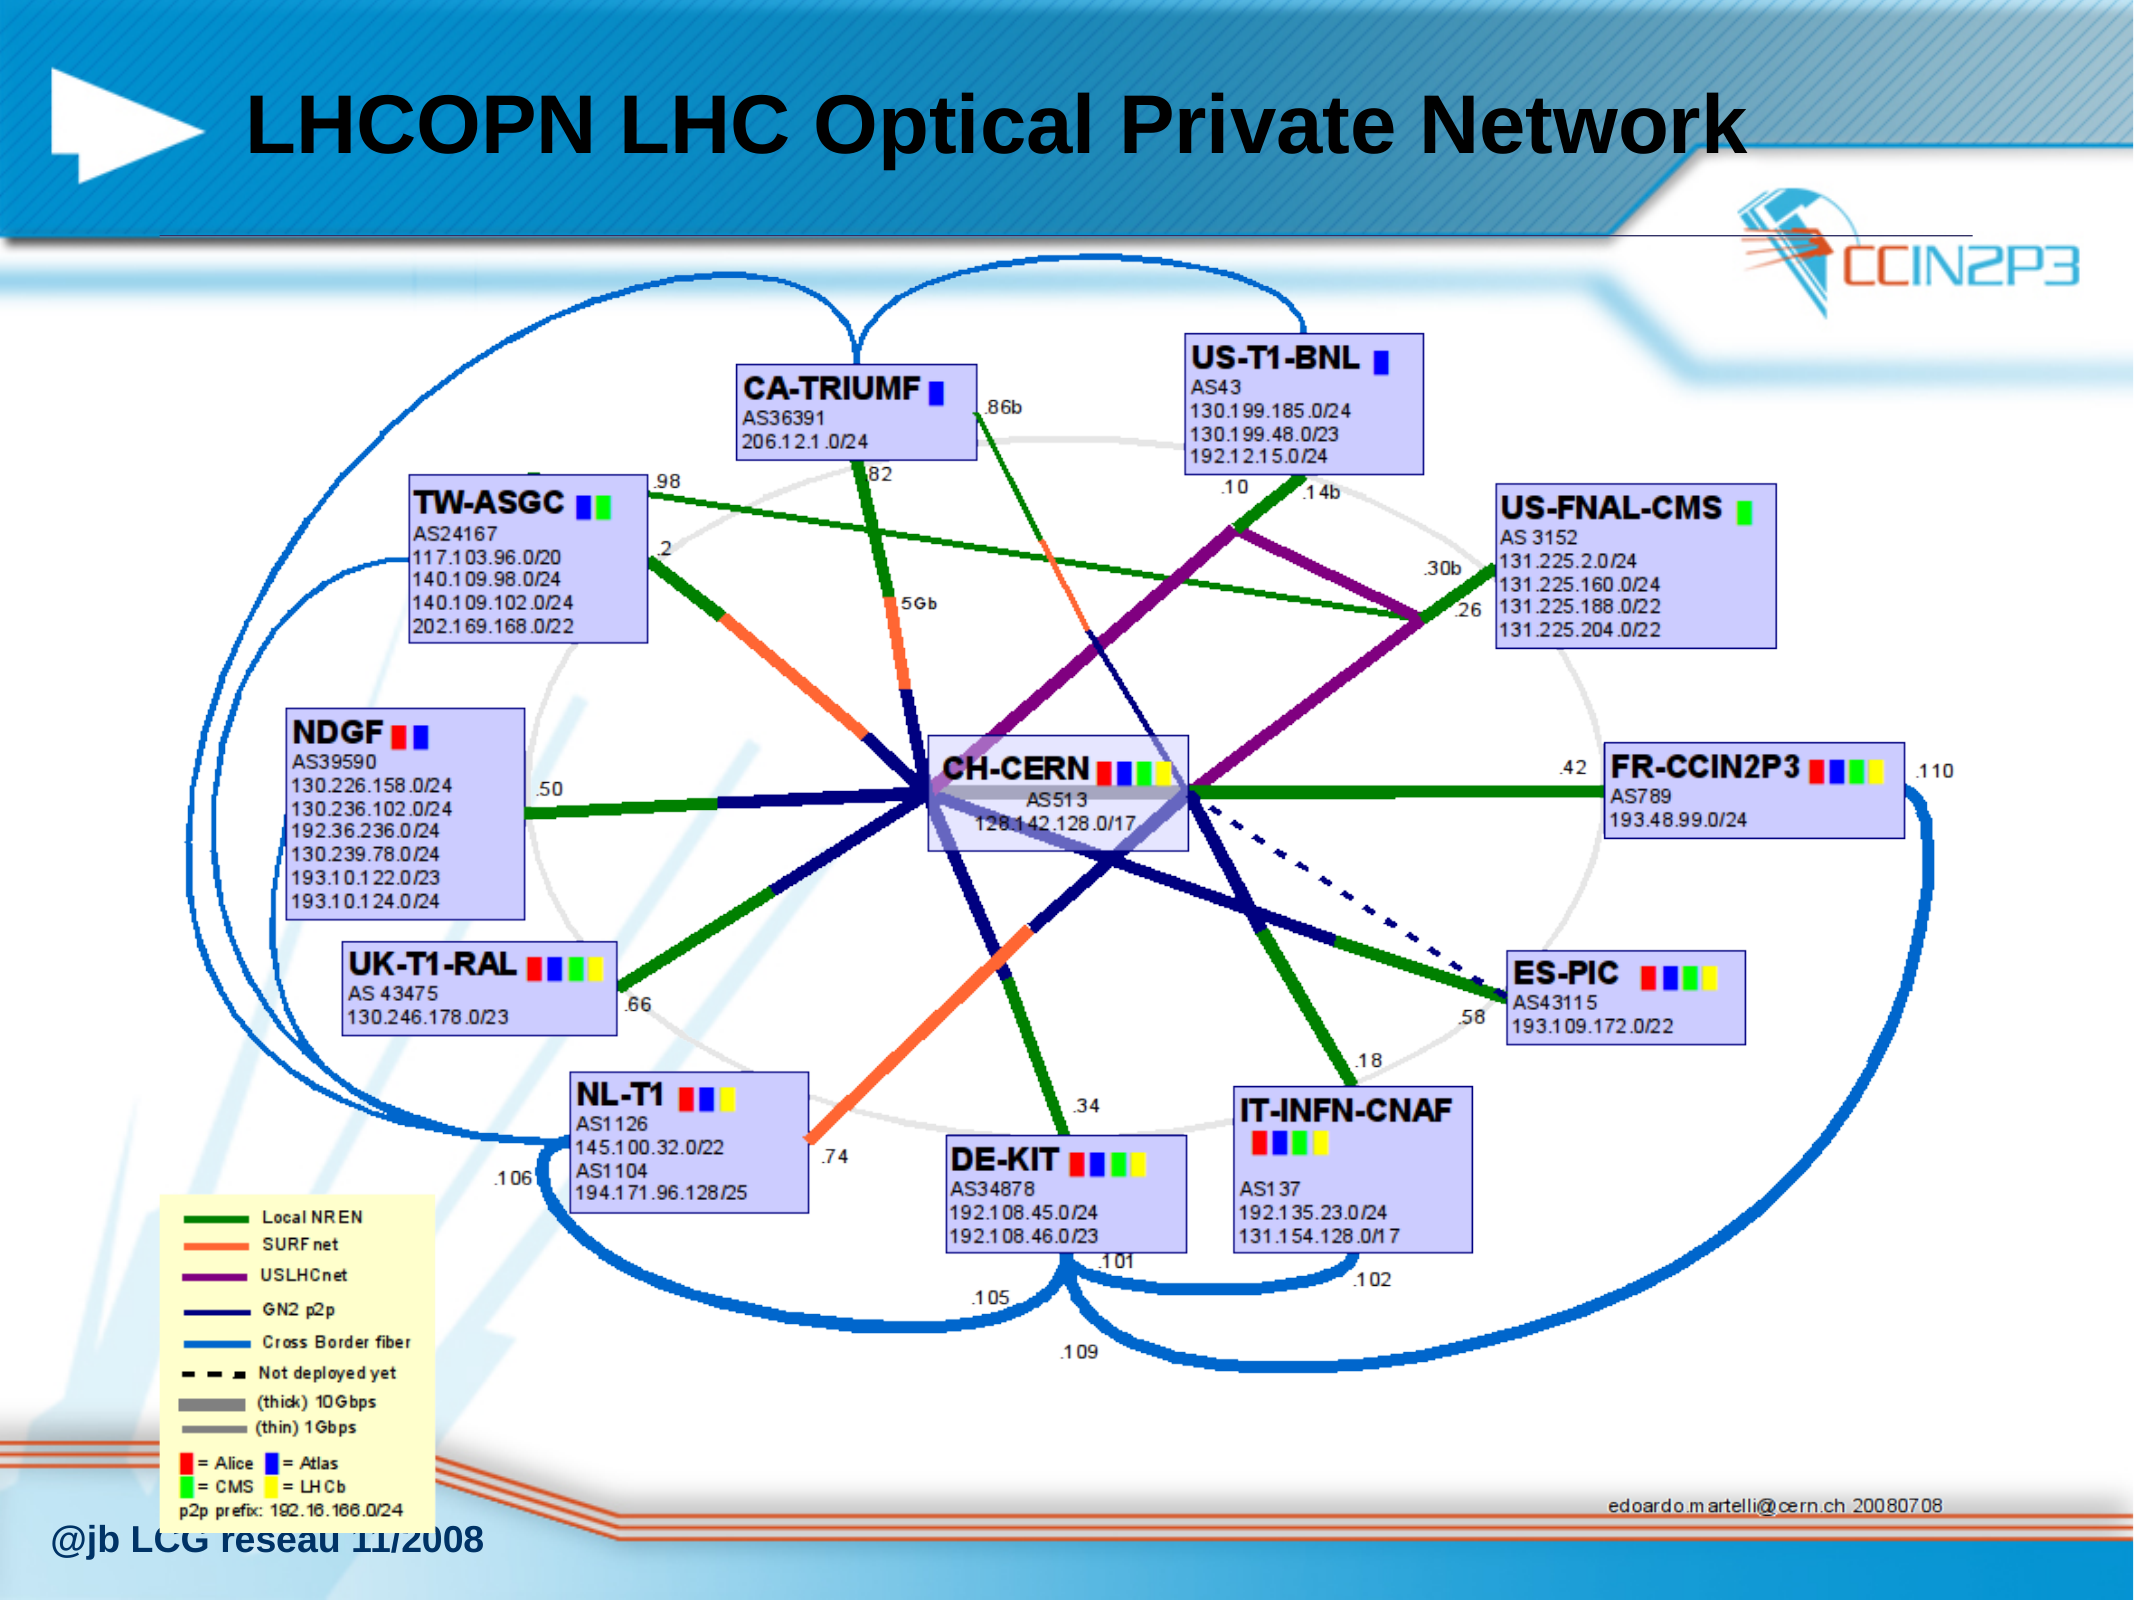

# LHCOPN LHC Optical Private Network
8
Votre Nom